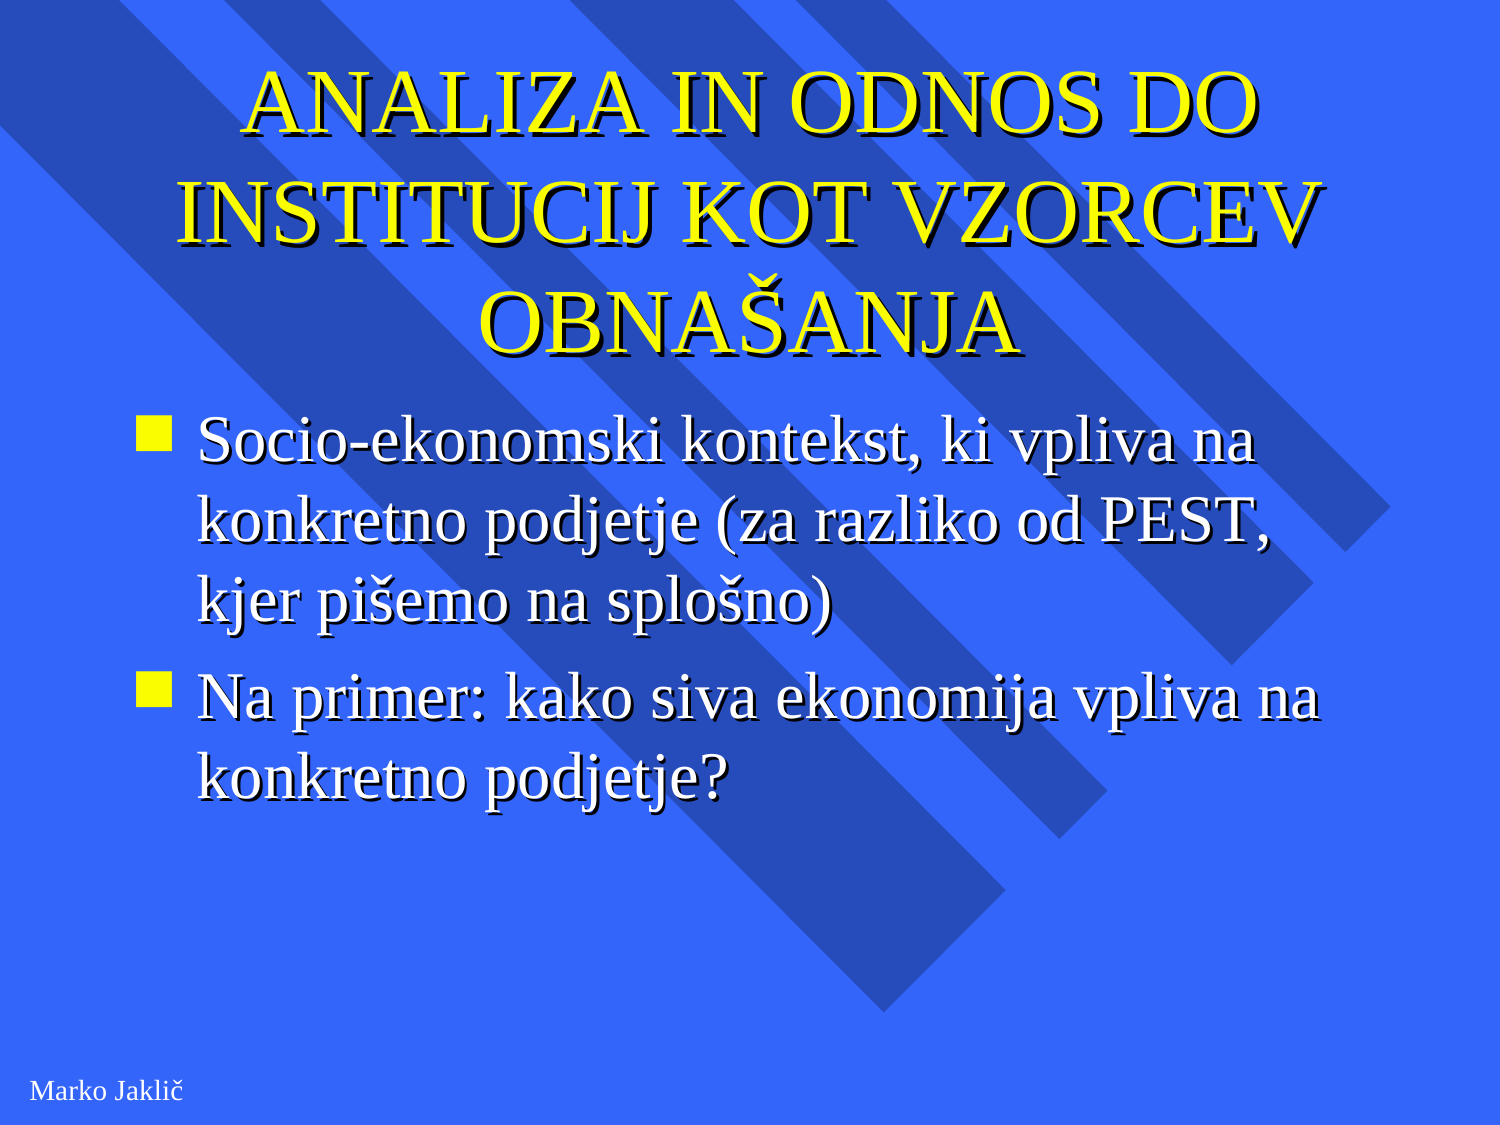

# ANALIZA IN ODNOS DO INSTITUCIJ KOT VZORCEV OBNAŠANJA
Socio-ekonomski kontekst, ki vpliva na konkretno podjetje (za razliko od PEST, kjer pišemo na splošno)
Na primer: kako siva ekonomija vpliva na konkretno podjetje?